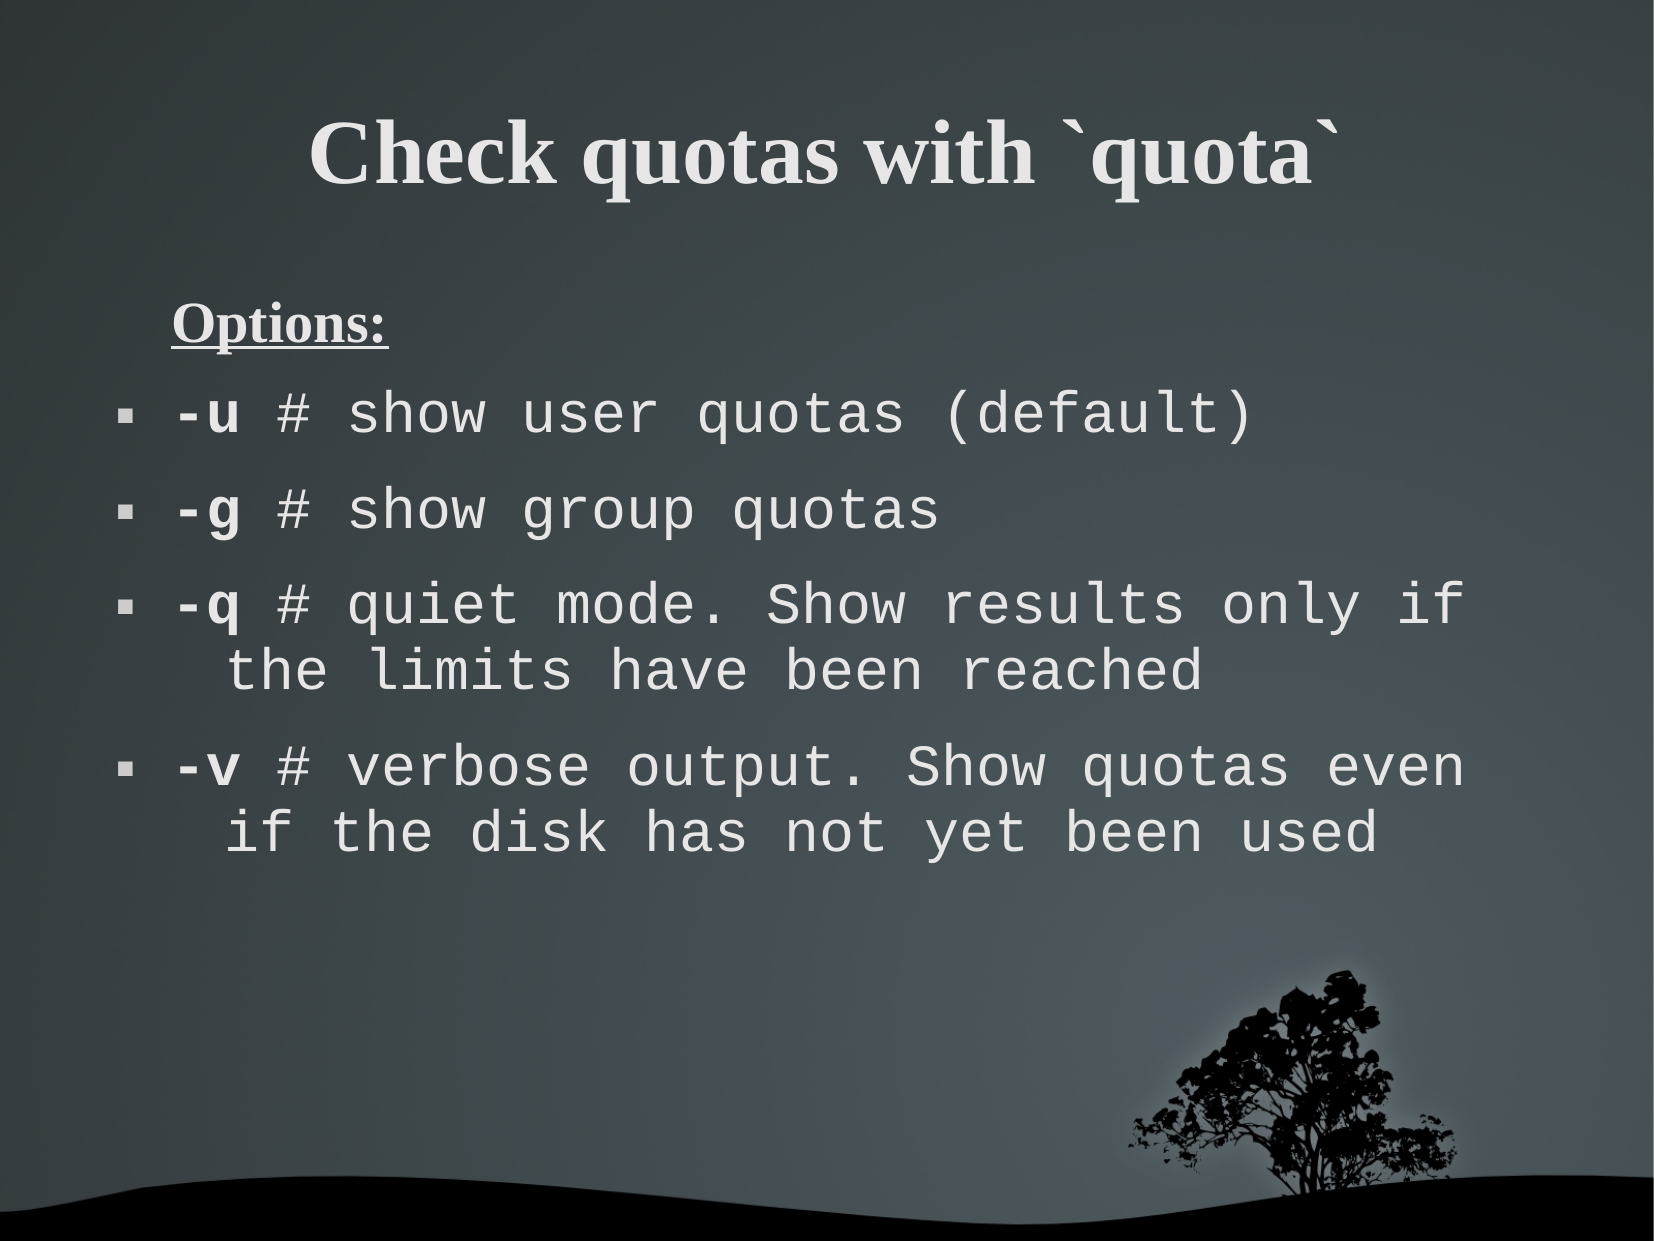

Check quotas with `quota`
# Options:
-u # show user quotas (default)
-g # show group quotas
-q # quiet mode. Show results only if the limits have been reached
-v # verbose output. Show quotas even if the disk has not yet been used